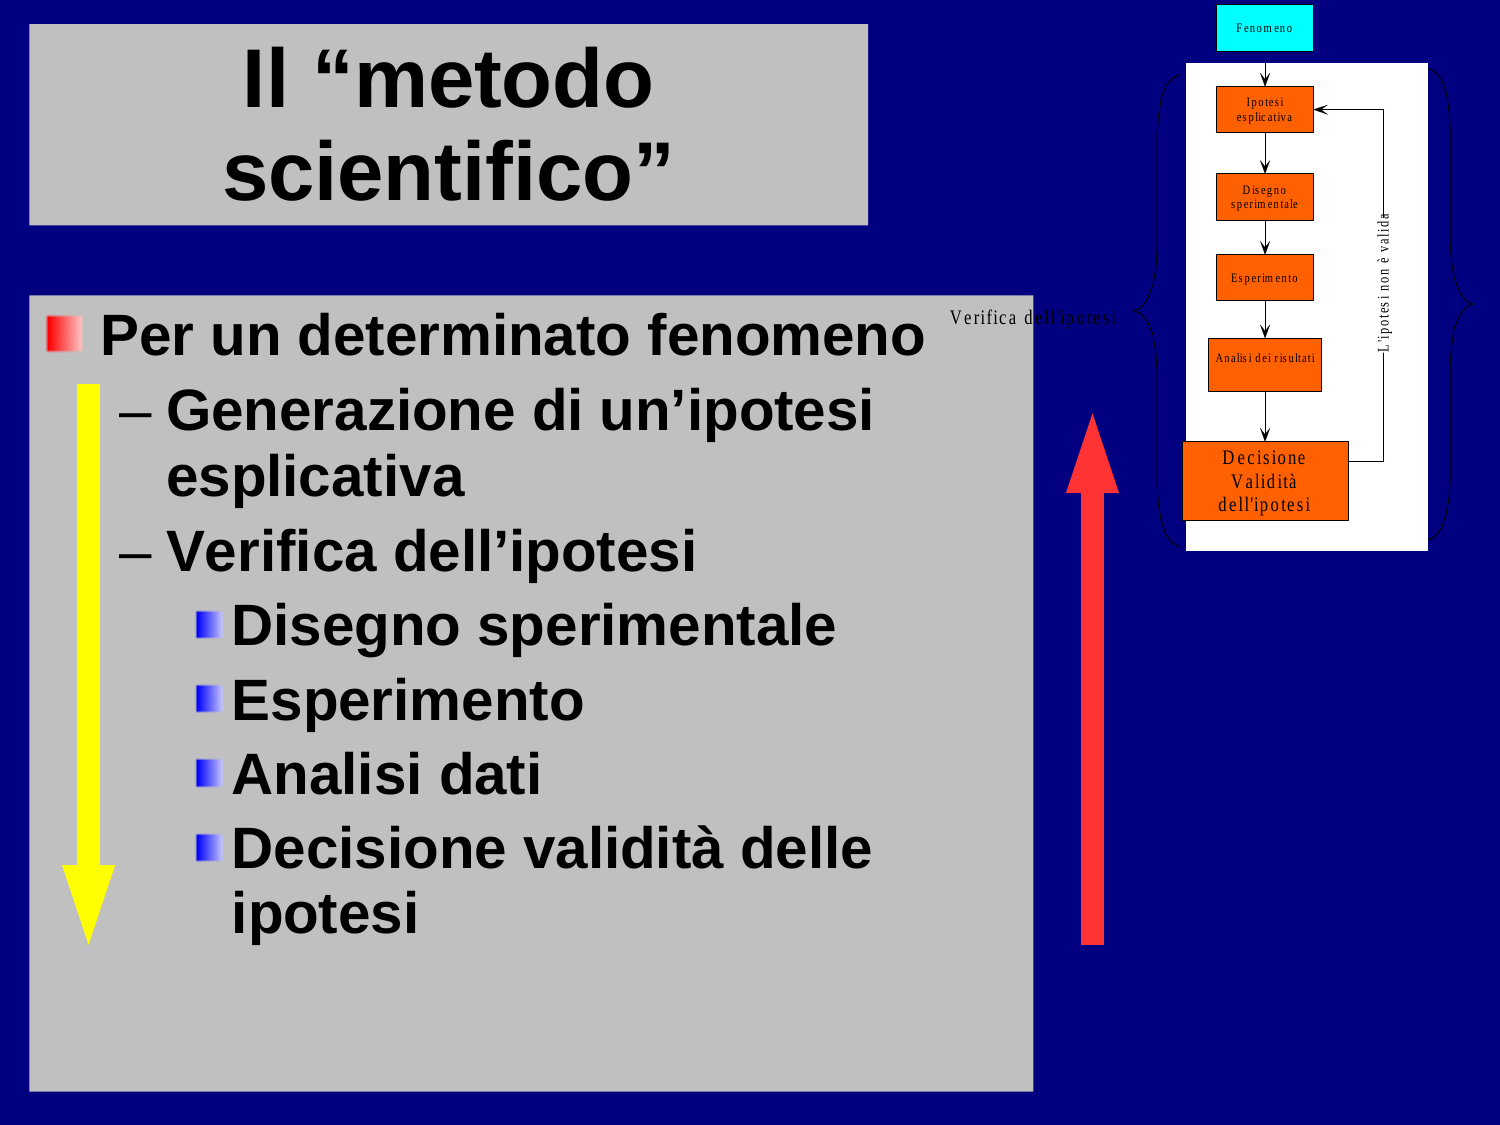

Il “metodo scientifico”
# Per un determinato fenomeno
Generazione di un’ipotesi esplicativa
Verifica dell’ipotesi
Disegno sperimentale
Esperimento
Analisi dati
Decisione validità delle ipotesi